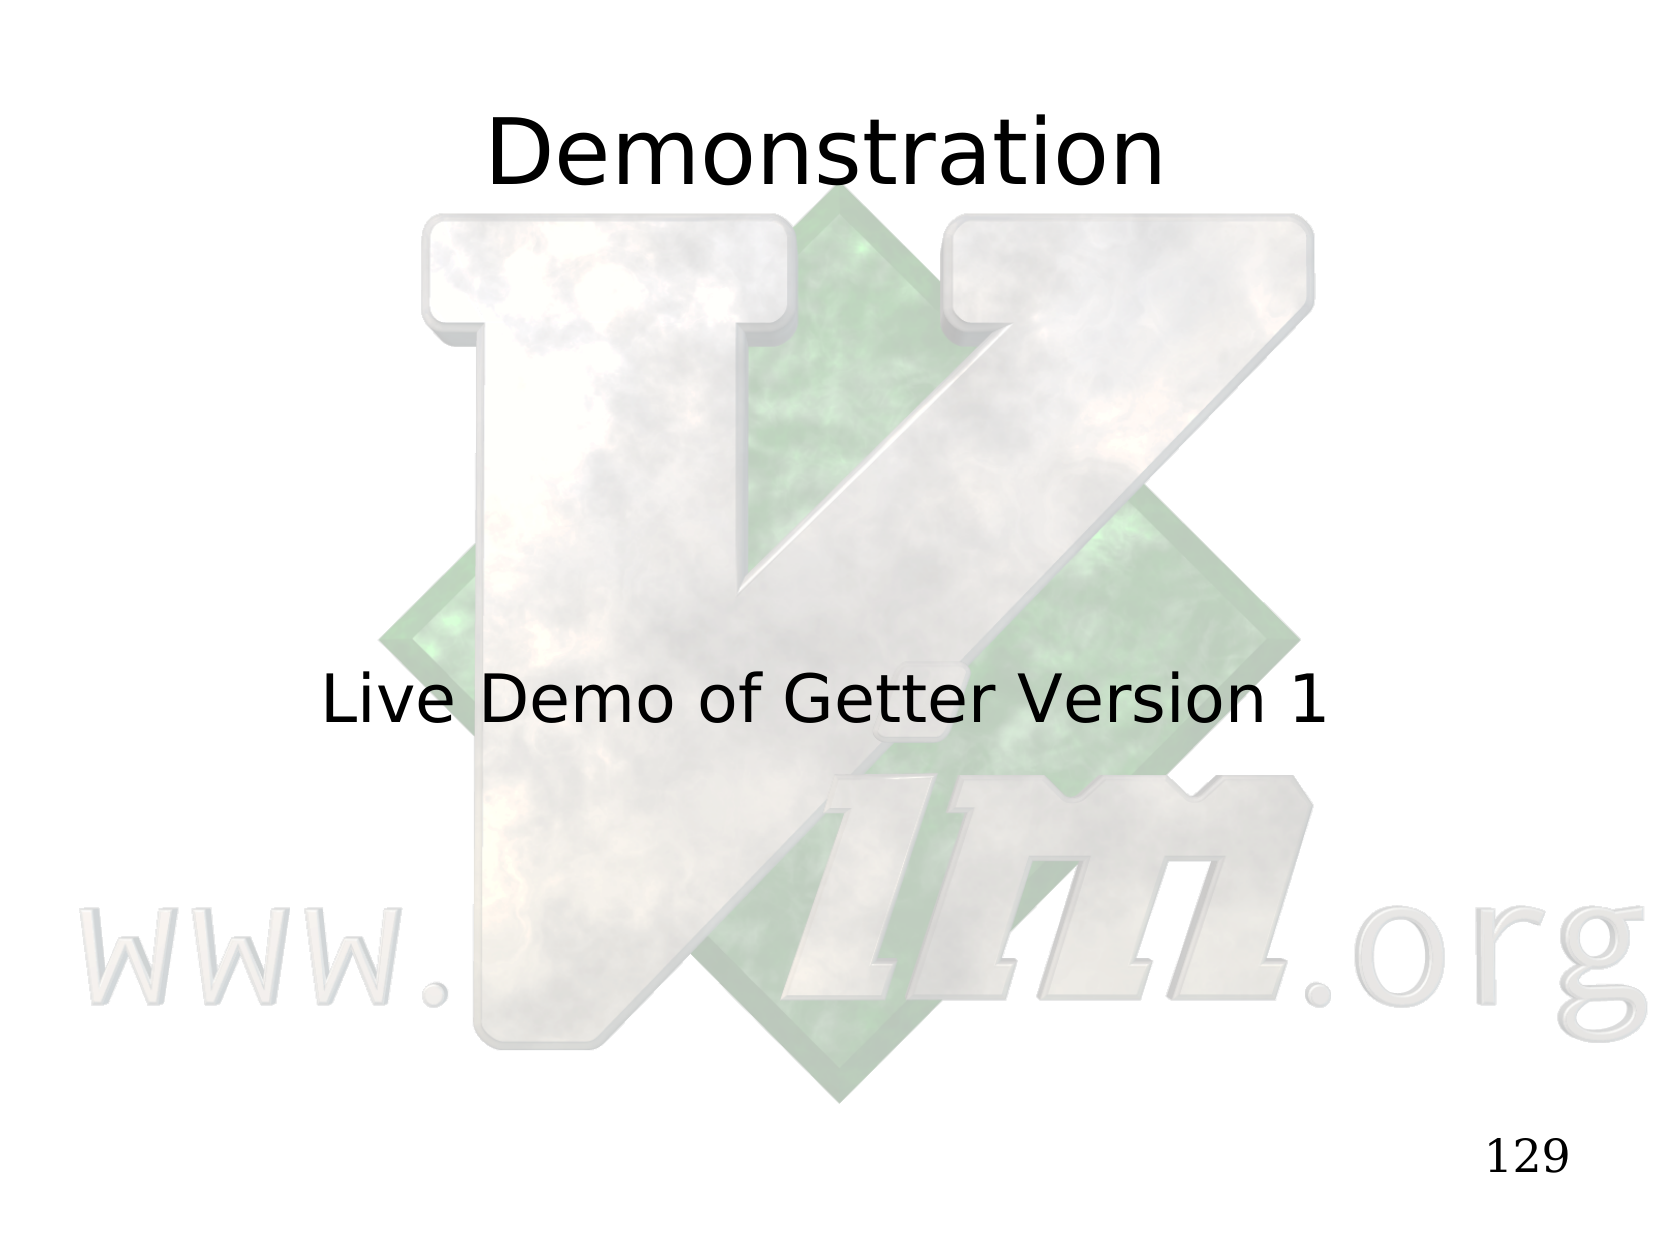

# Demonstration
Live Demo of Getter Version 1
129